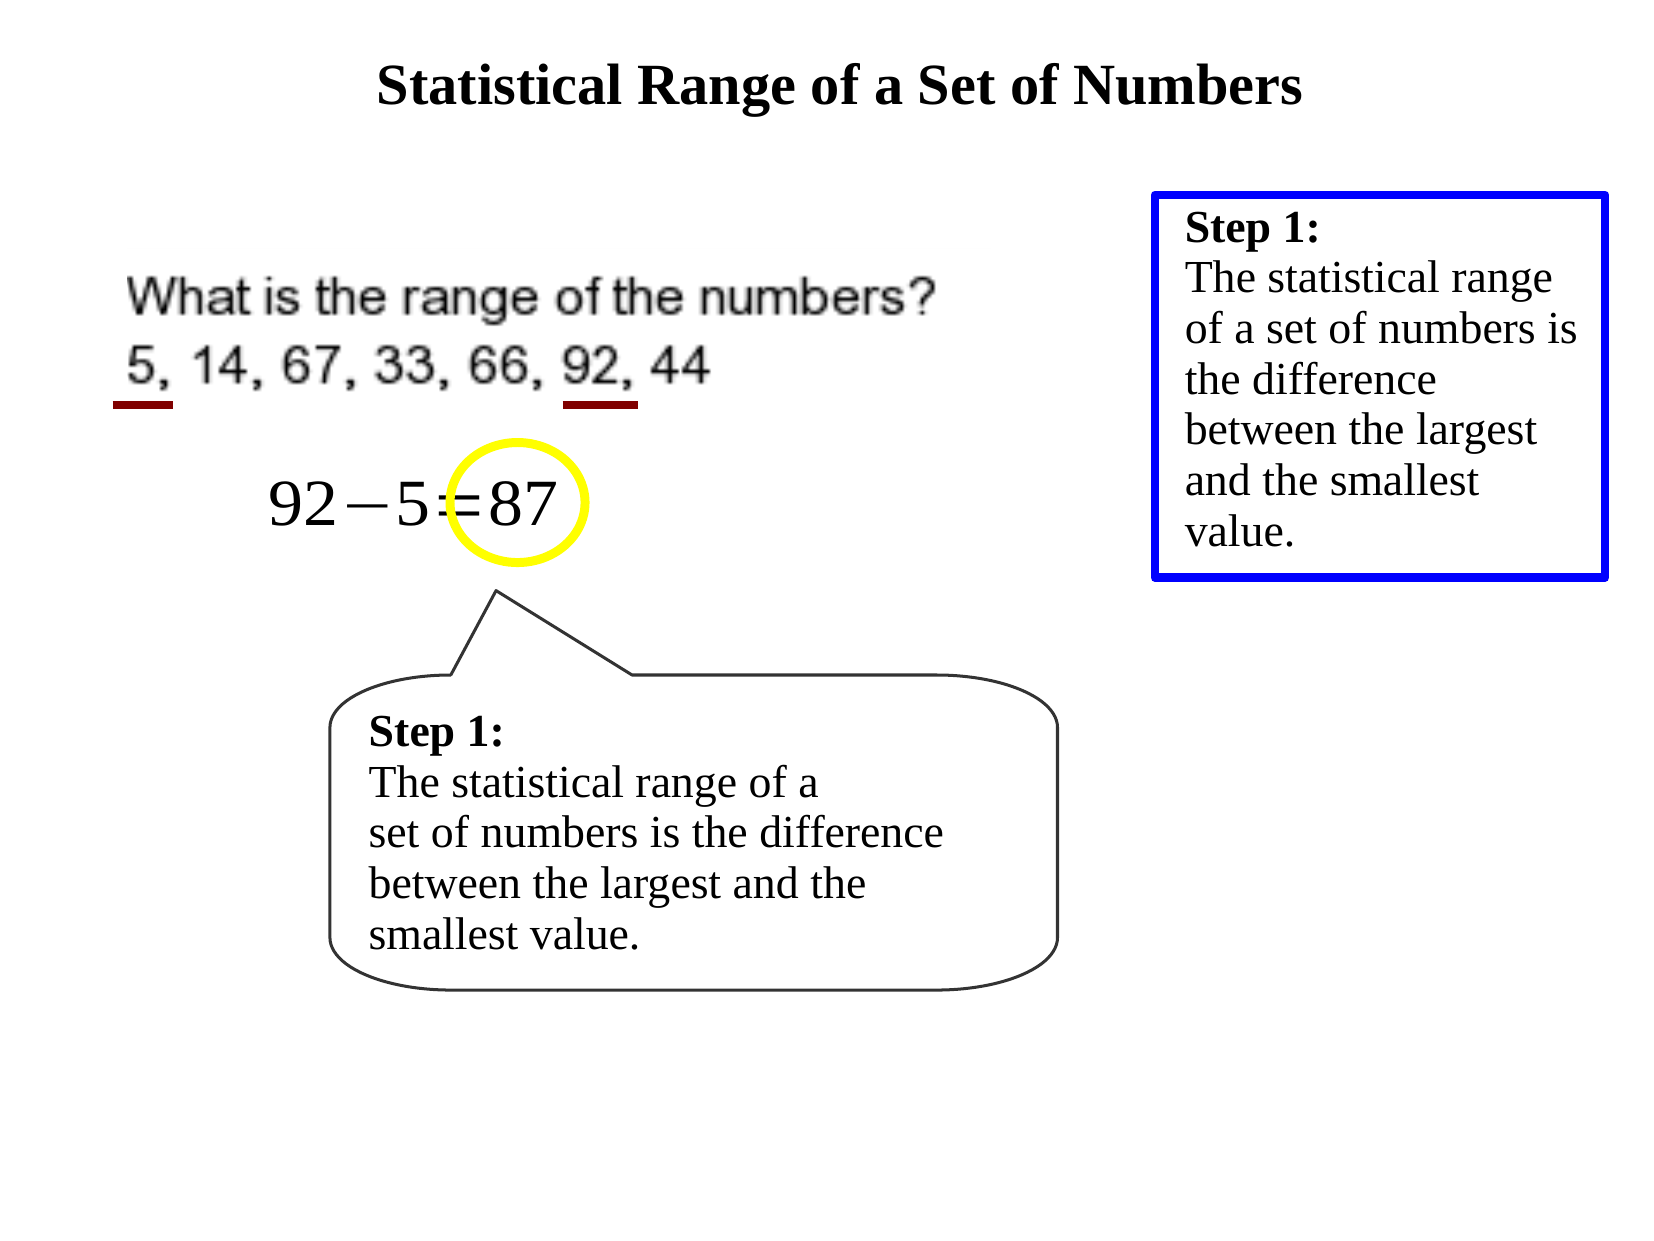

Statistical Range of a Set of Numbers
Step 1:
The statistical range of a set of numbers is the difference between the largest and the smallest value.
Step 1:
The statistical range of a
set of numbers is the difference
between the largest and the
smallest value.